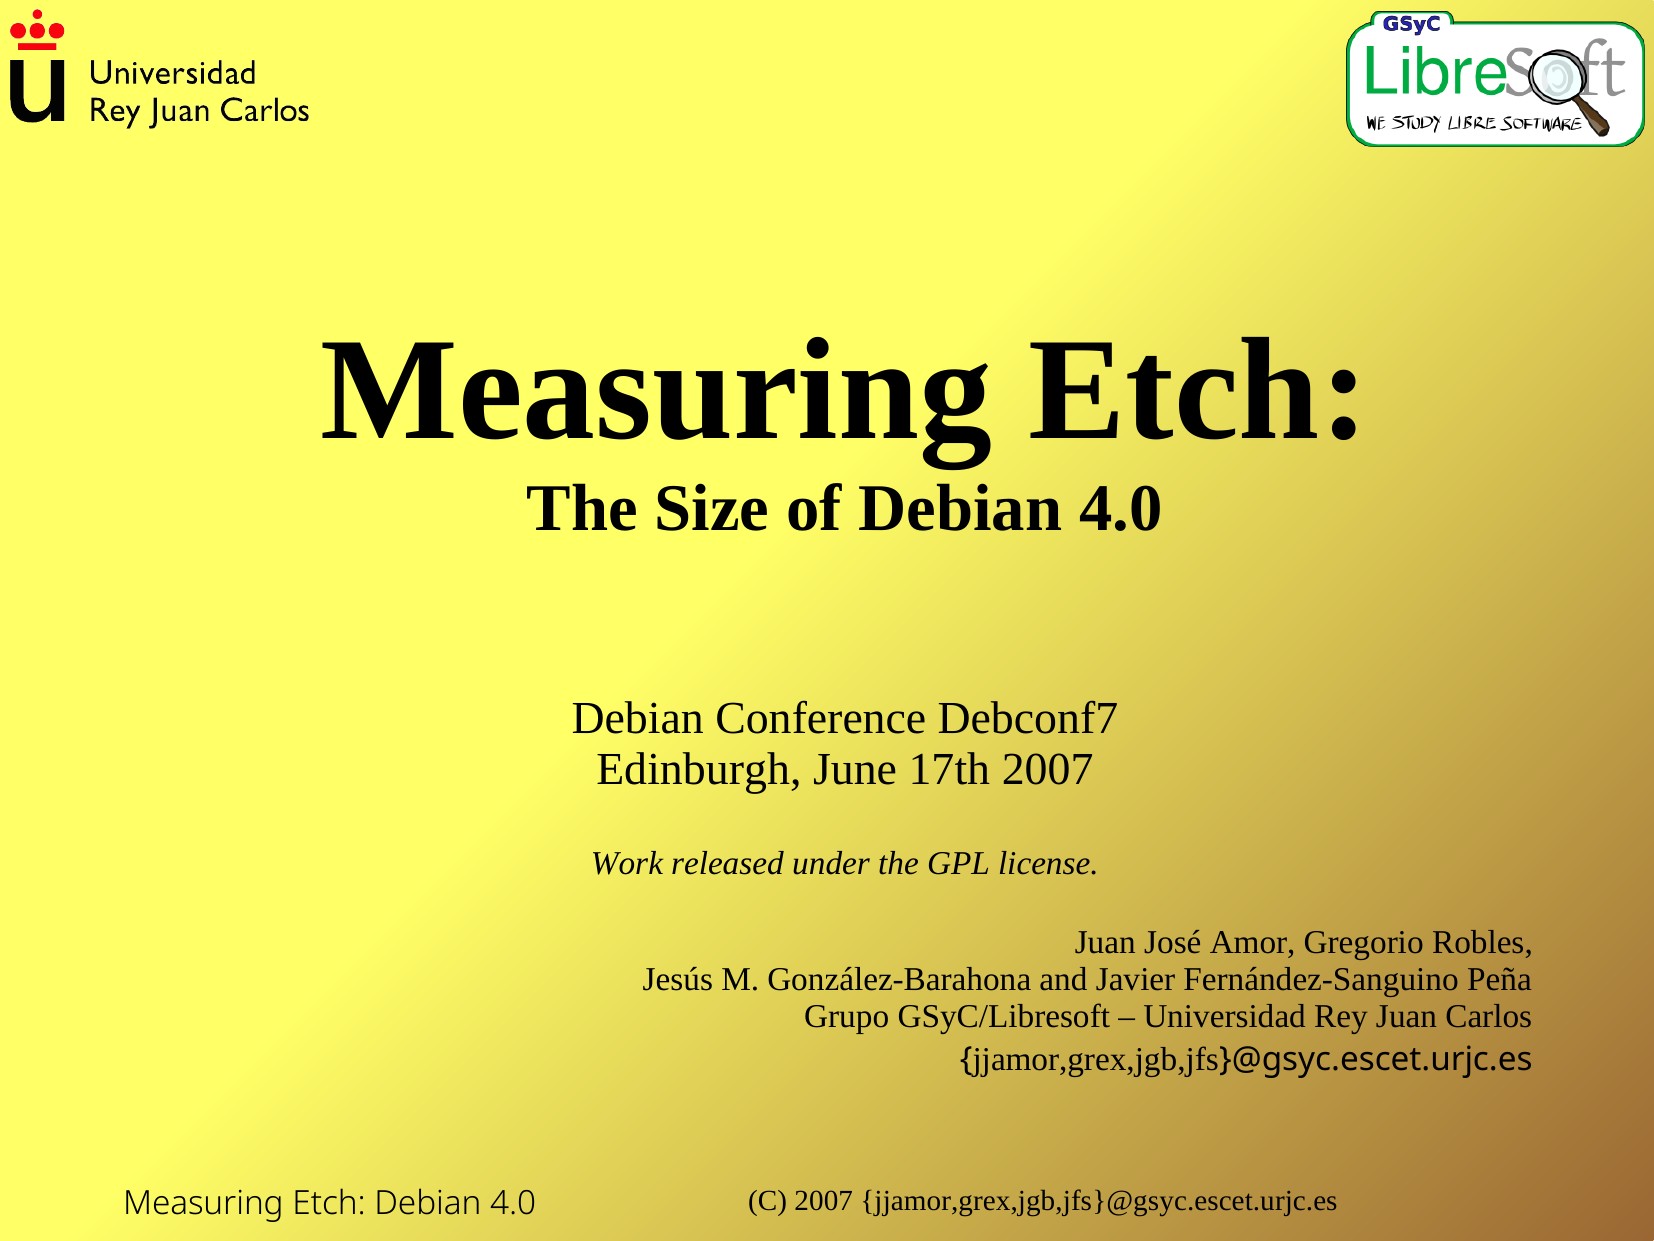

# Measuring Etch:
The Size of Debian 4.0
Debian Conference Debconf7
Edinburgh, June 17th 2007
Work released under the GPL license.
Juan José Amor, Gregorio Robles,
Jesús M. González-Barahona and Javier Fernández-Sanguino Peña
Grupo GSyC/Libresoft – Universidad Rey Juan Carlos
{jjamor,grex,jgb,jfs}@gsyc.escet.urjc.es